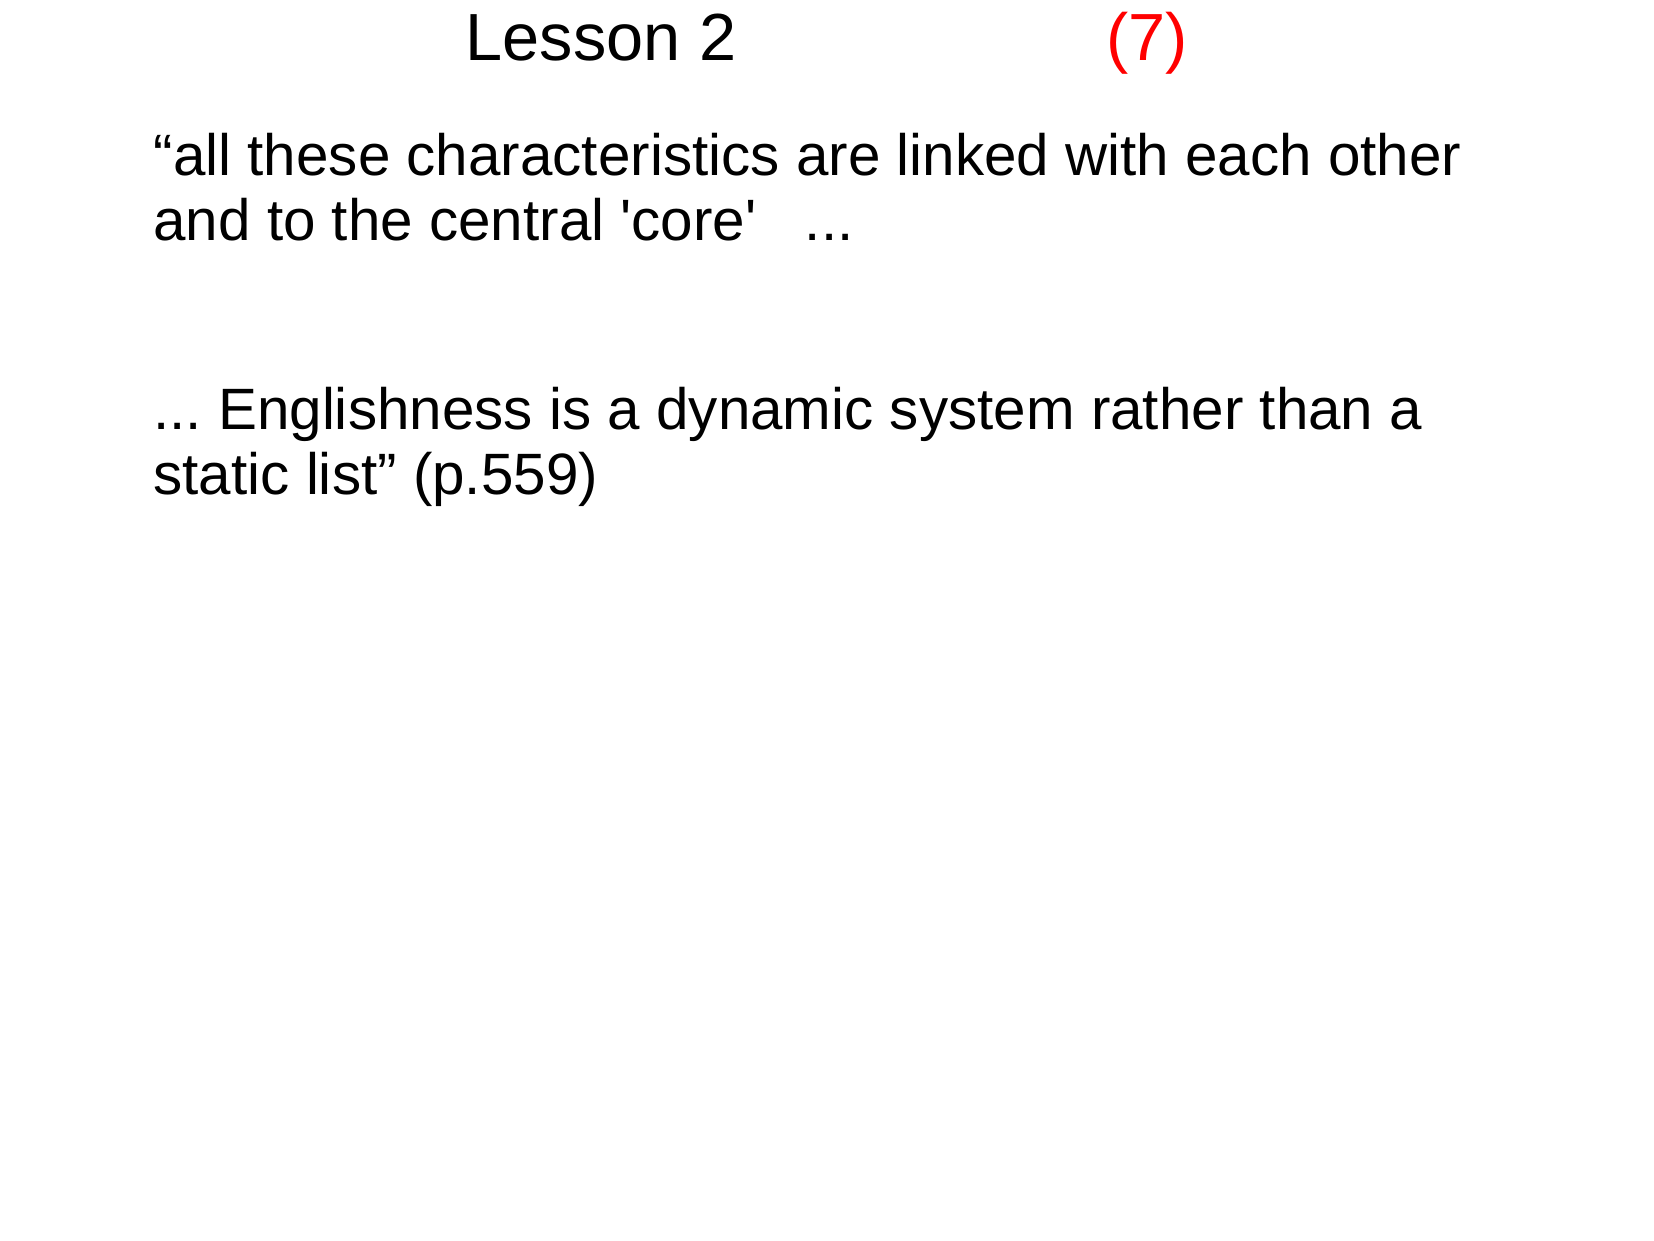

# Lesson 2 (7)
“all these characteristics are linked with each other and to the central 'core' ...
... Englishness is a dynamic system rather than a static list” (p.559)